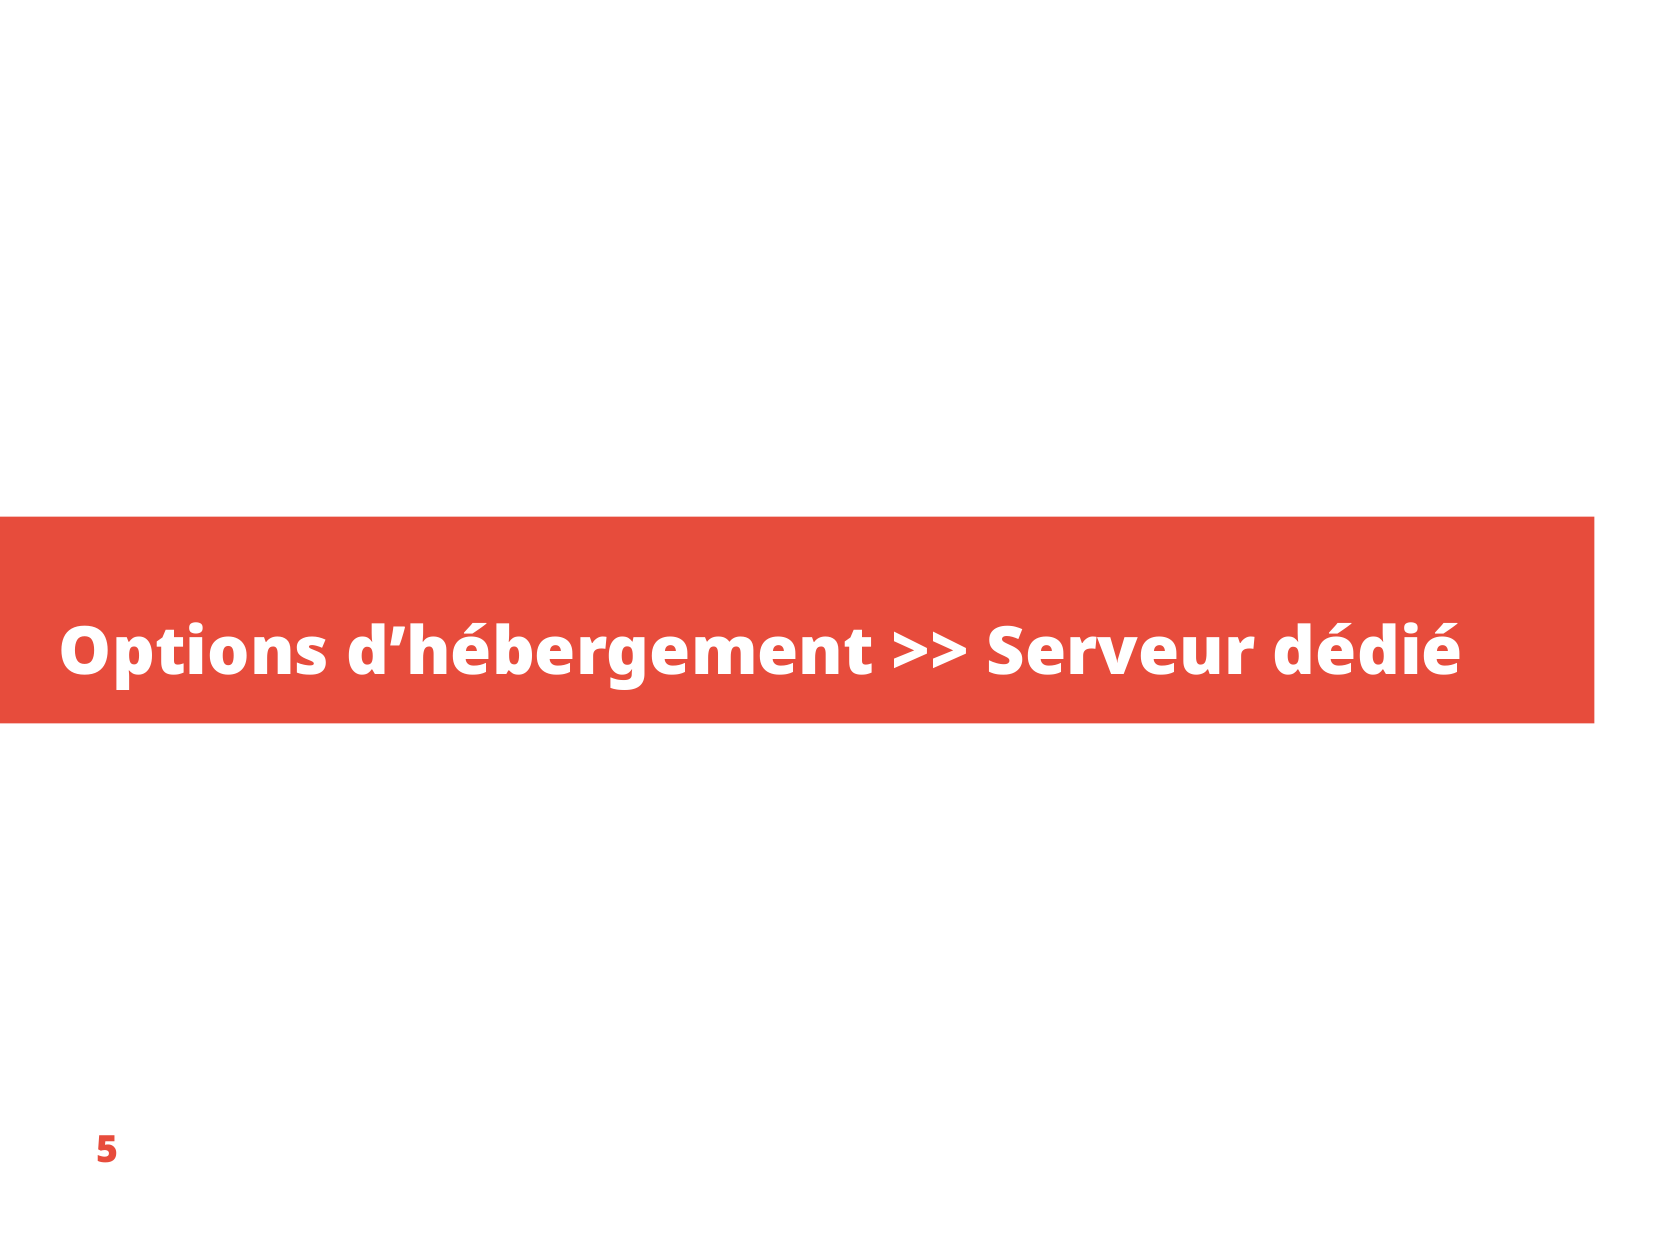

# Options d’hébergement >> Serveur dédié
5